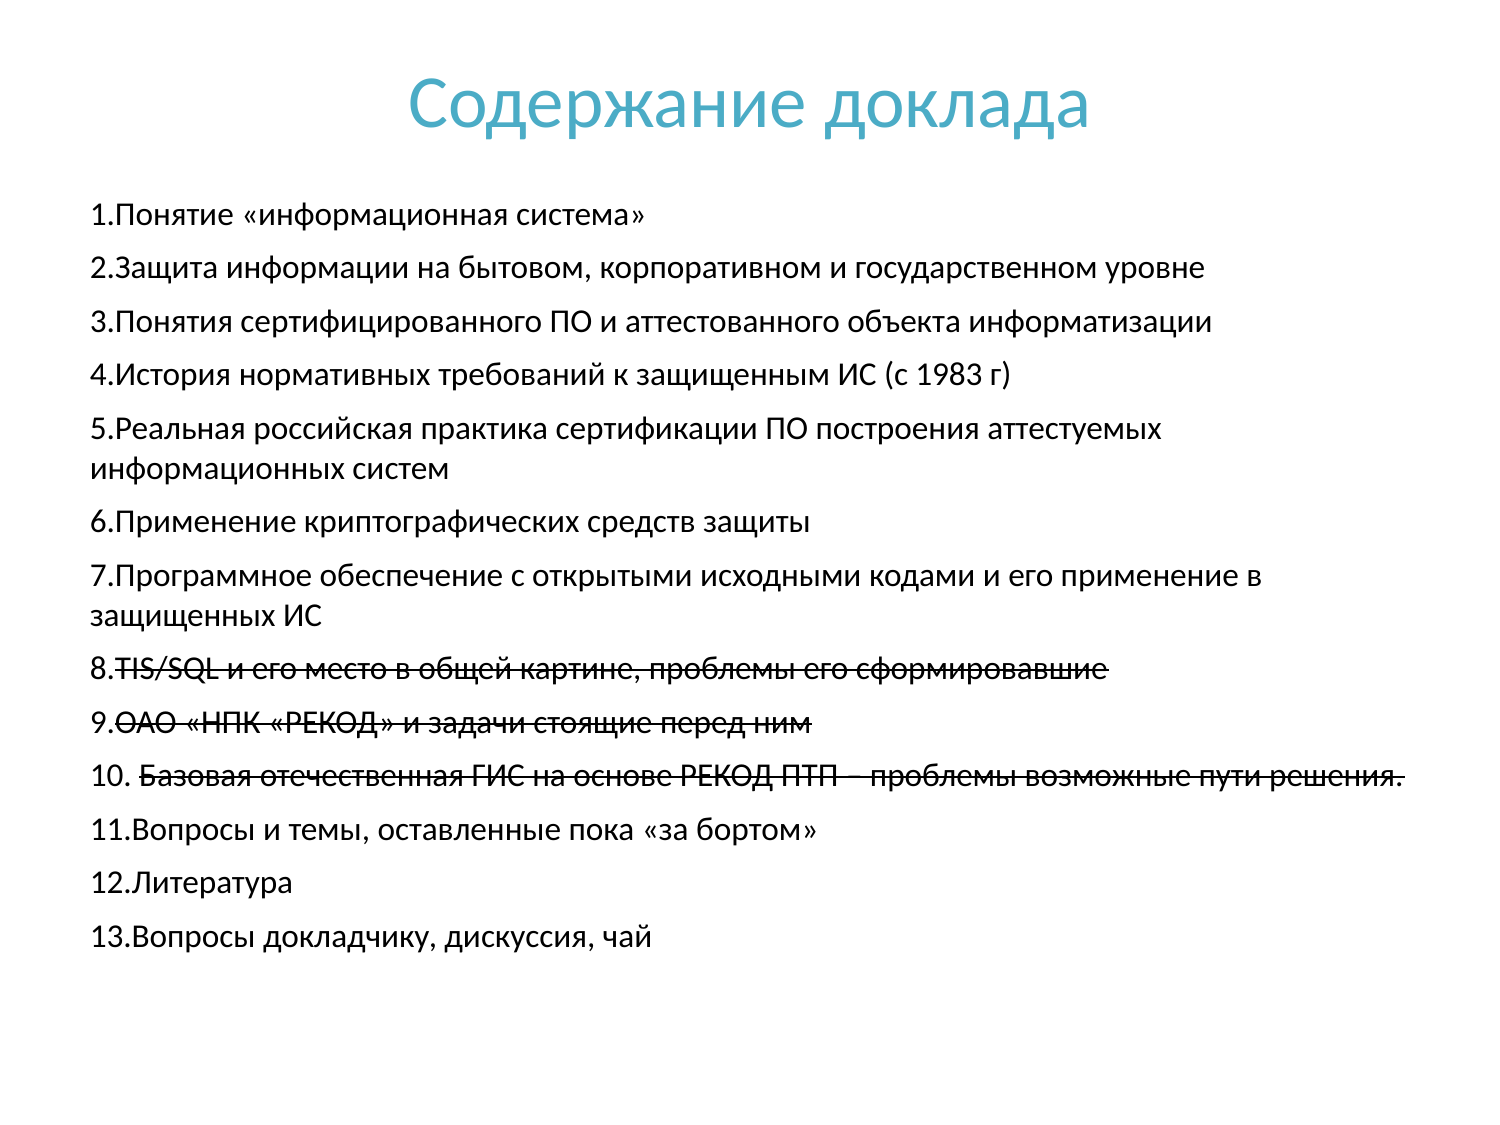

# Содержание доклада
Понятие «информационная система»
Защита информации на бытовом, корпоративном и государственном уровне
Понятия сертифицированного ПО и аттестованного объекта информатизации
История нормативных требований к защищенным ИС (с 1983 г)
Реальная российская практика сертификации ПО построения аттестуемых информационных систем
Применение криптографических средств защиты
Программное обеспечение с открытыми исходными кодами и его применение в защищенных ИС
TIS/SQL и его место в общей картине, проблемы его сформировавшие
ОАО «НПК «РЕКОД» и задачи стоящие перед ним
 Базовая отечественная ГИС на основе РЕКОД ПТП – проблемы возможные пути решения.
Вопросы и темы, оставленные пока «за бортом»
Литература
Вопросы докладчику, дискуссия, чай